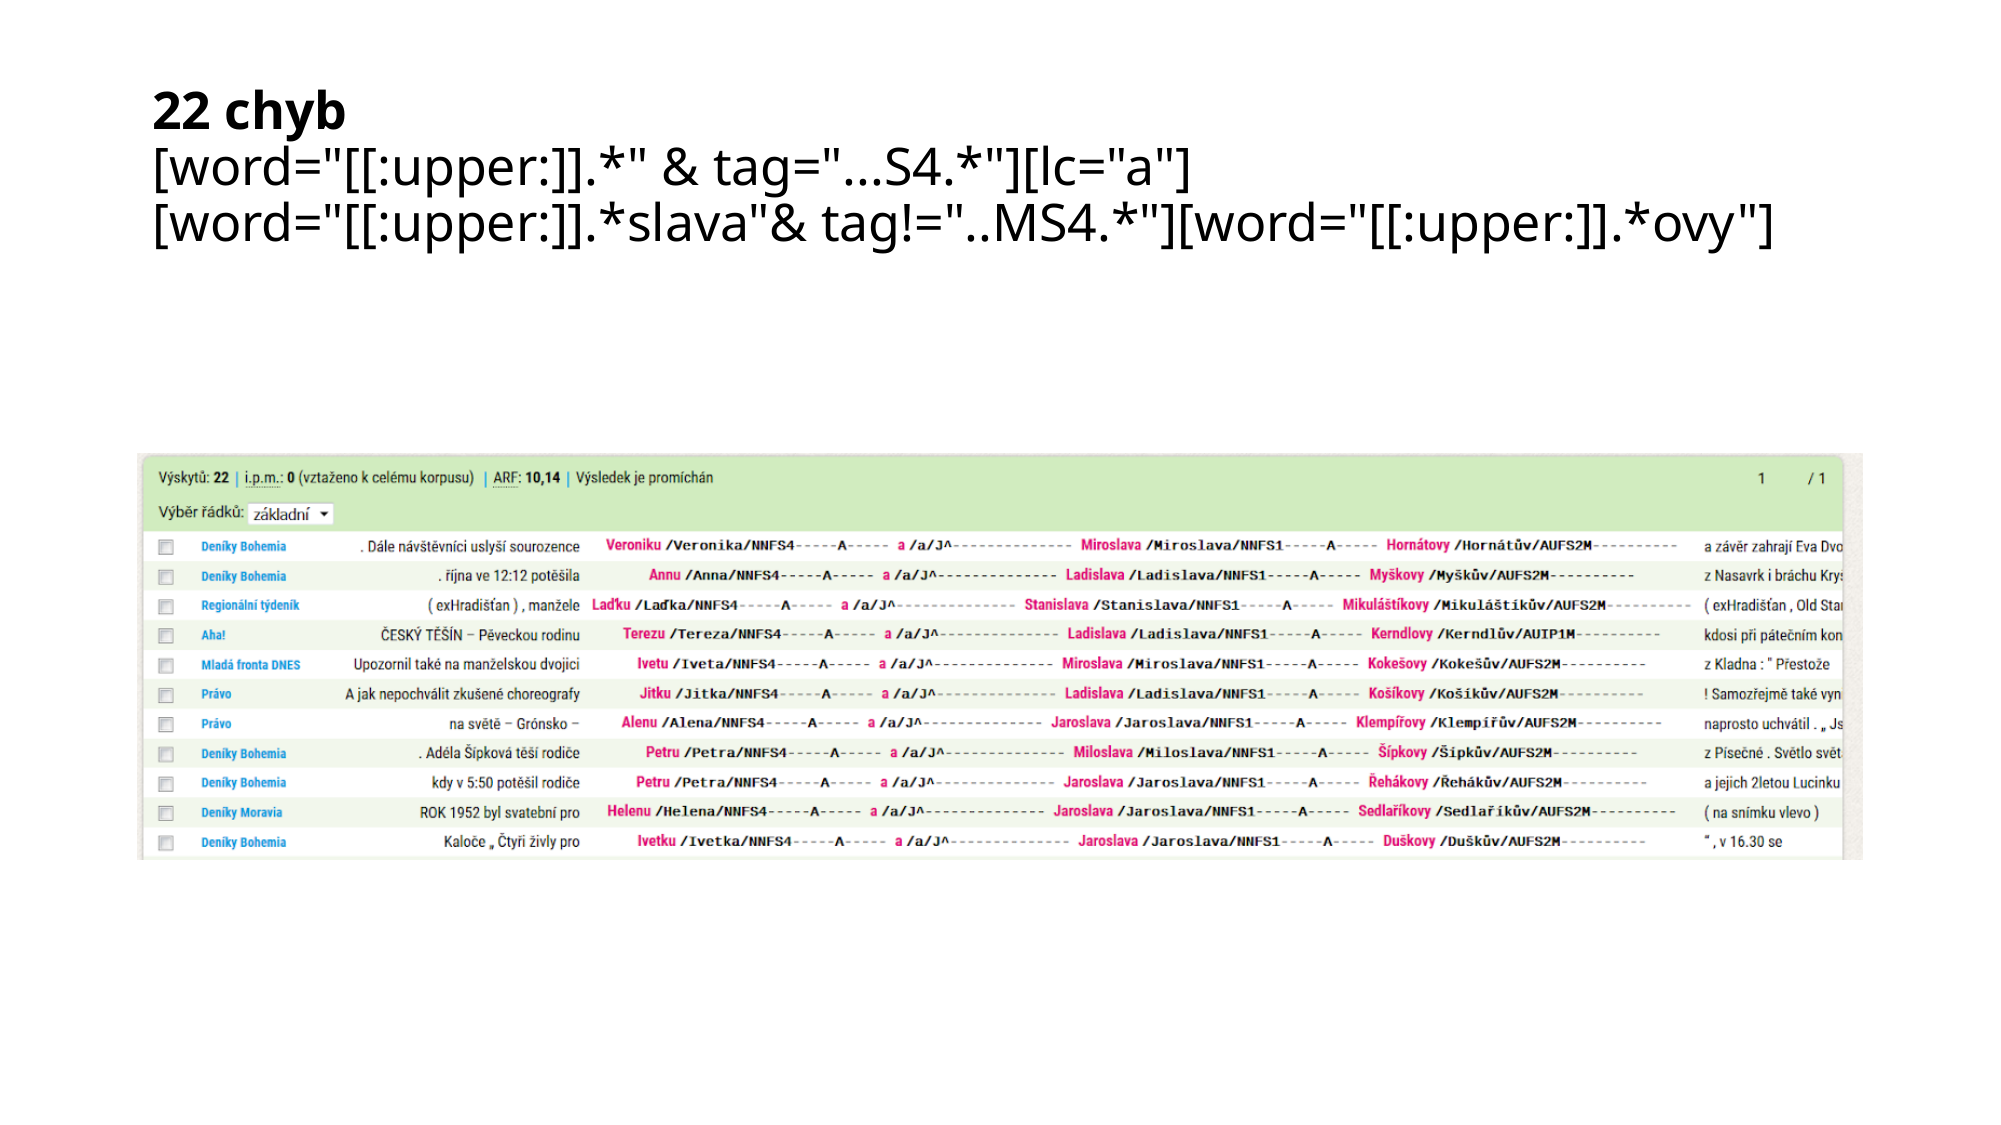

# 22 chyb [word="[[:upper:]].*" & tag="...S4.*"][lc="a"][word="[[:upper:]].*slava"& tag!="..MS4.*"][word="[[:upper:]].*ovy"]